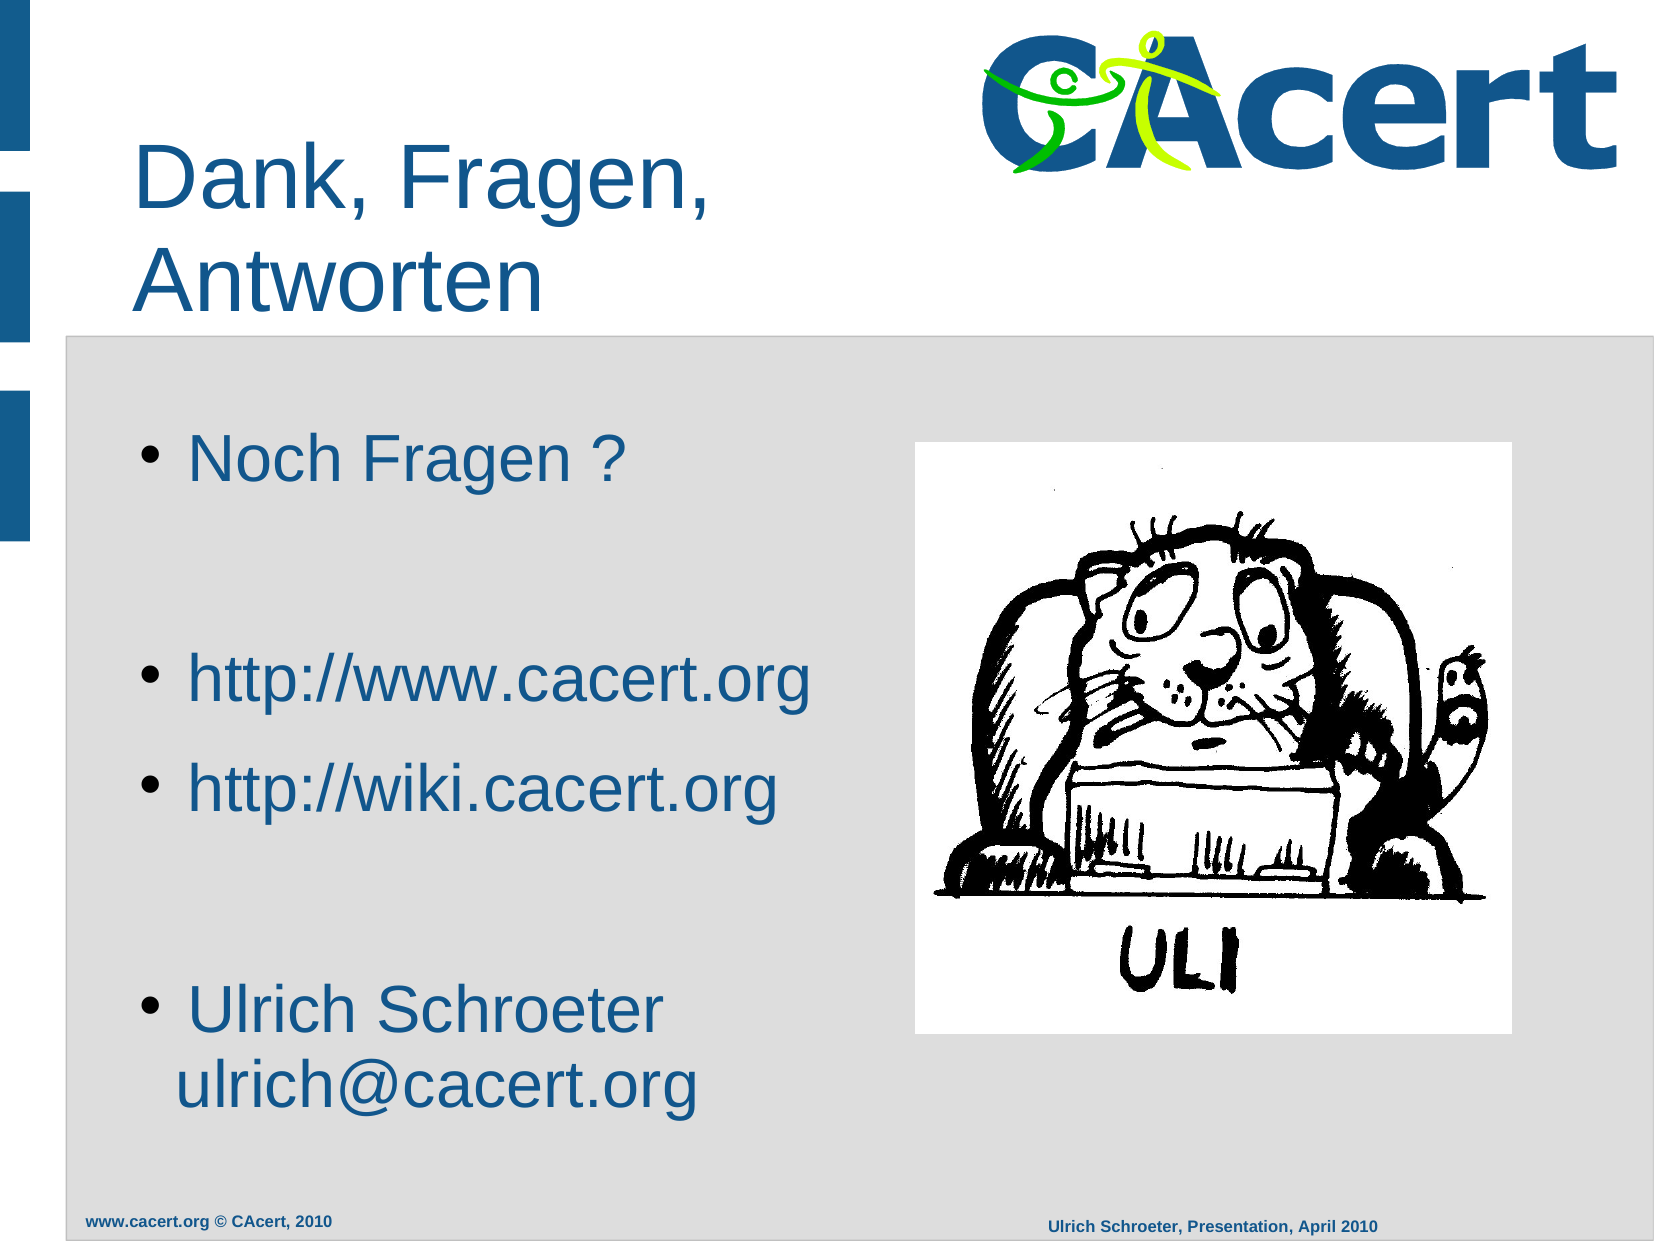

Dank, Fragen,
Antworten
 Noch Fragen ?
 http://www.cacert.org
 http://wiki.cacert.org
 Ulrich Schroeter
 ulrich@cacert.org